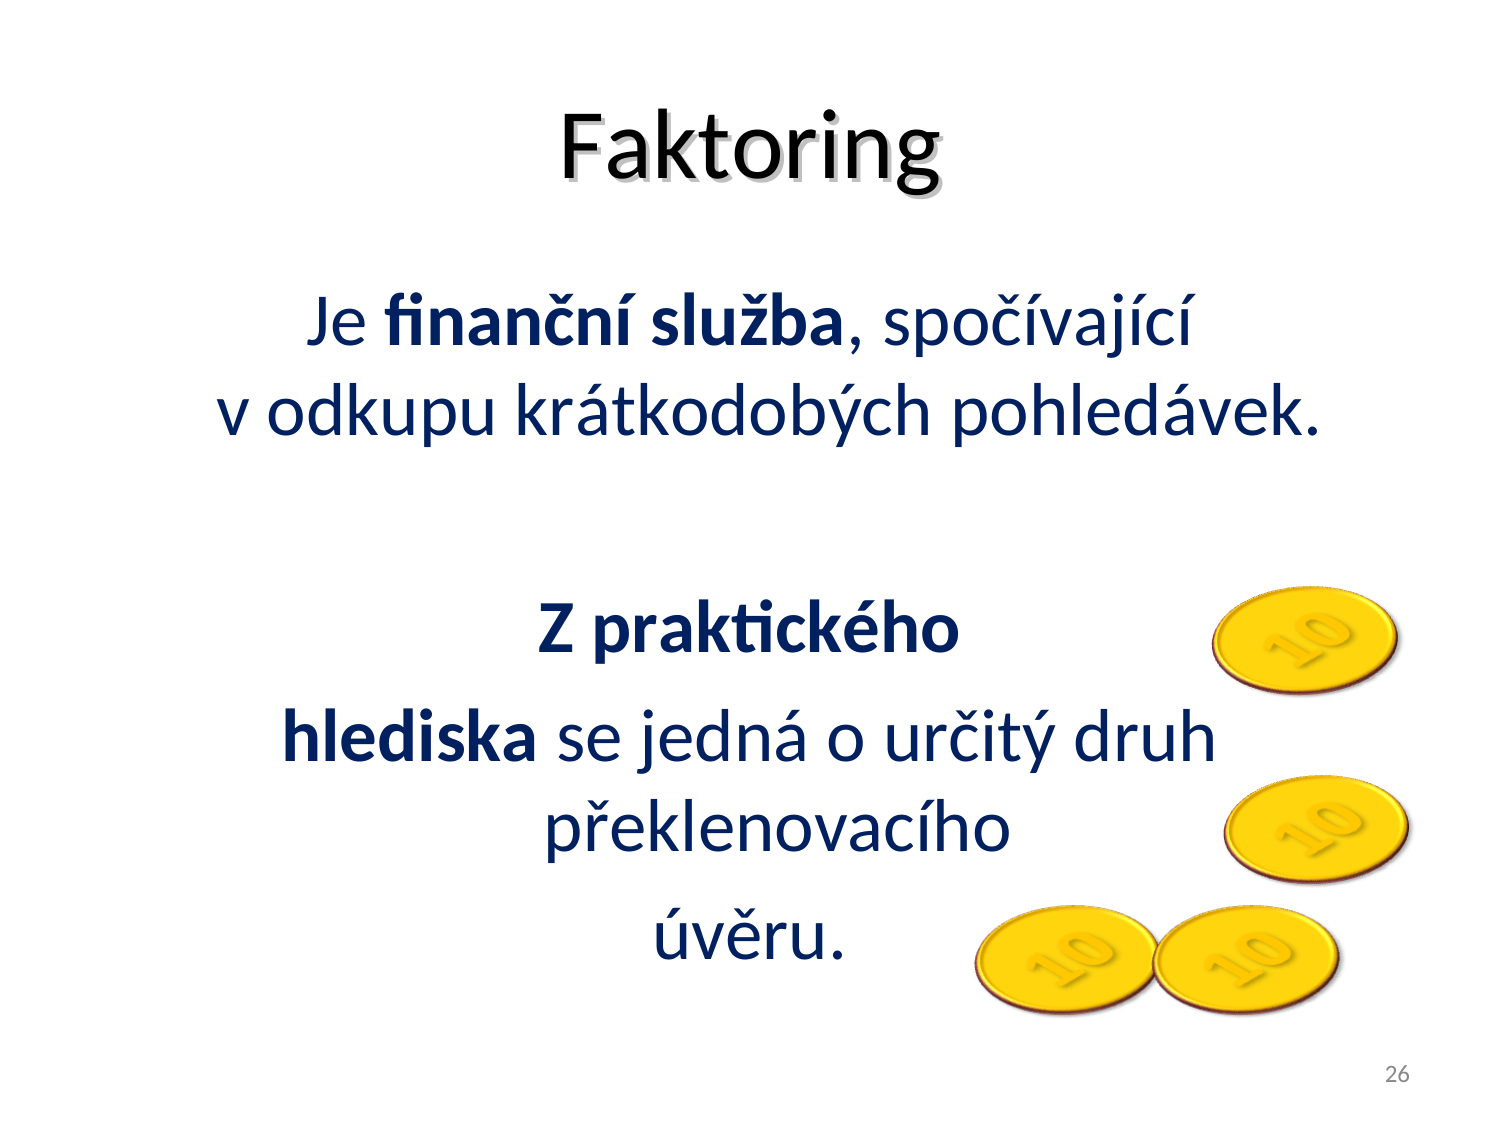

# Faktoring
Je finanční služba, spočívající
v odkupu krátkodobých pohledávek.
Z praktického
hlediska se jedná o určitý druh překlenovacího
úvěru.